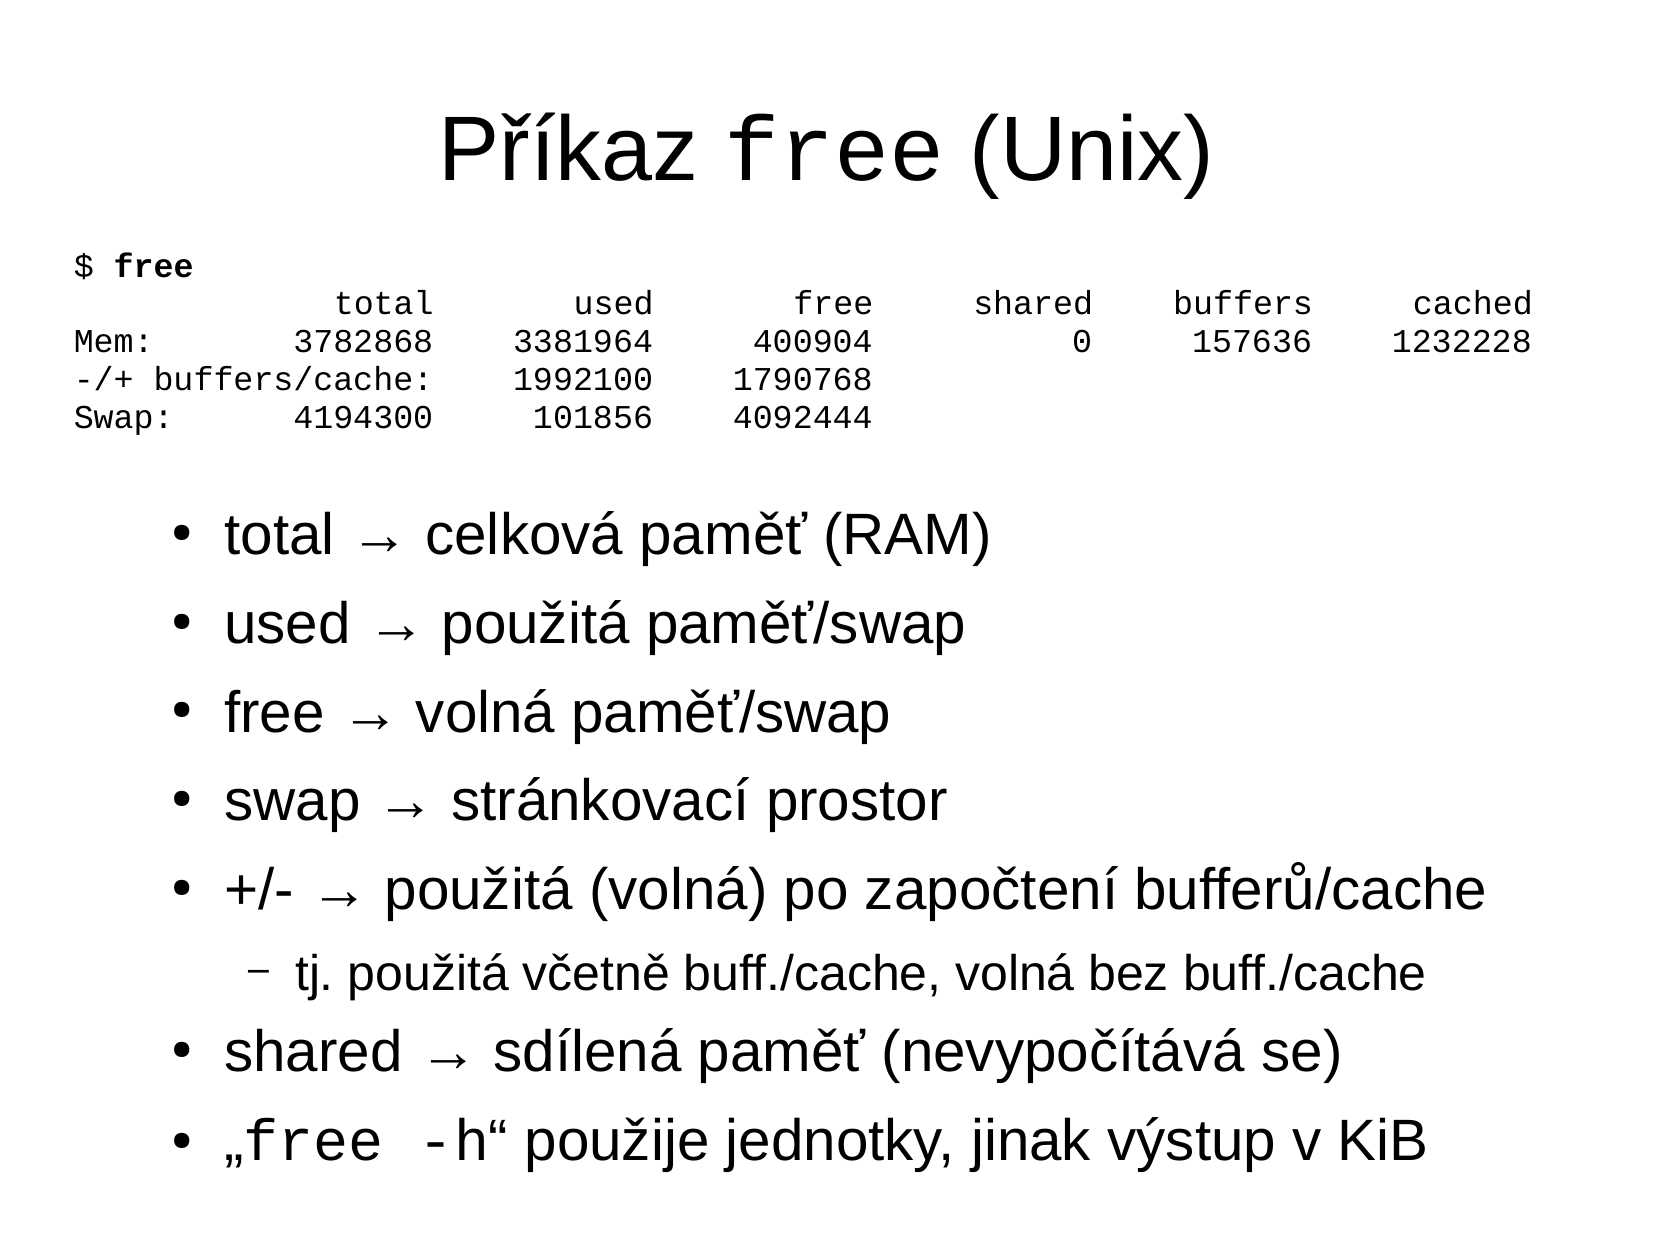

# Příkaz free (Unix)
$ free
 total used free shared buffers cached
Mem: 3782868 3381964 400904 0 157636 1232228
-/+ buffers/cache: 1992100 1790768
Swap: 4194300 101856 4092444
total → celková paměť (RAM)
used → použitá paměť/swap
free → volná paměť/swap
swap → stránkovací prostor
+/- → použitá (volná) po započtení bufferů/cache
tj. použitá včetně buff./cache, volná bez buff./cache
shared → sdílená paměť (nevypočítává se)
„free -h“ použije jednotky, jinak výstup v KiB